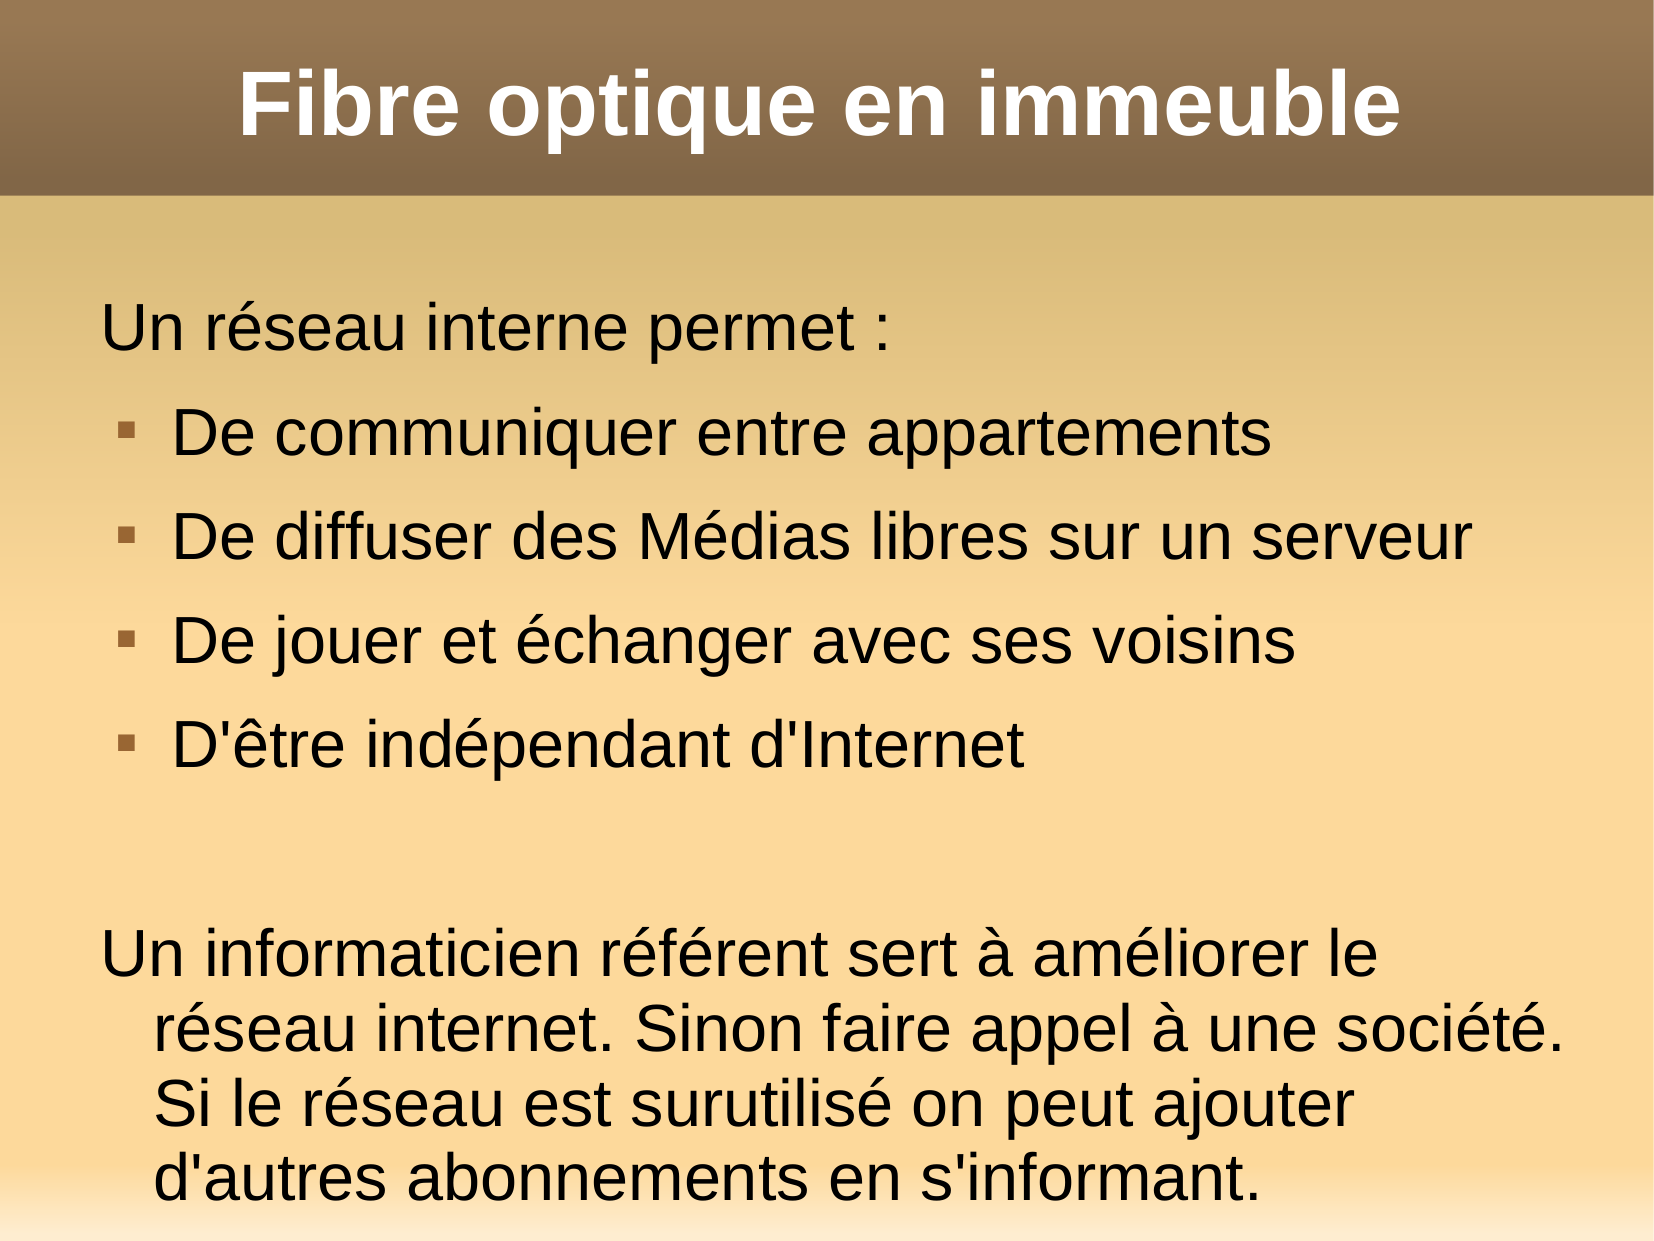

# Fibre optique en immeuble
Un réseau interne permet :
De communiquer entre appartements
De diffuser des Médias libres sur un serveur
De jouer et échanger avec ses voisins
D'être indépendant d'Internet
Un informaticien référent sert à améliorer le réseau internet. Sinon faire appel à une société. Si le réseau est surutilisé on peut ajouter d'autres abonnements en s'informant.